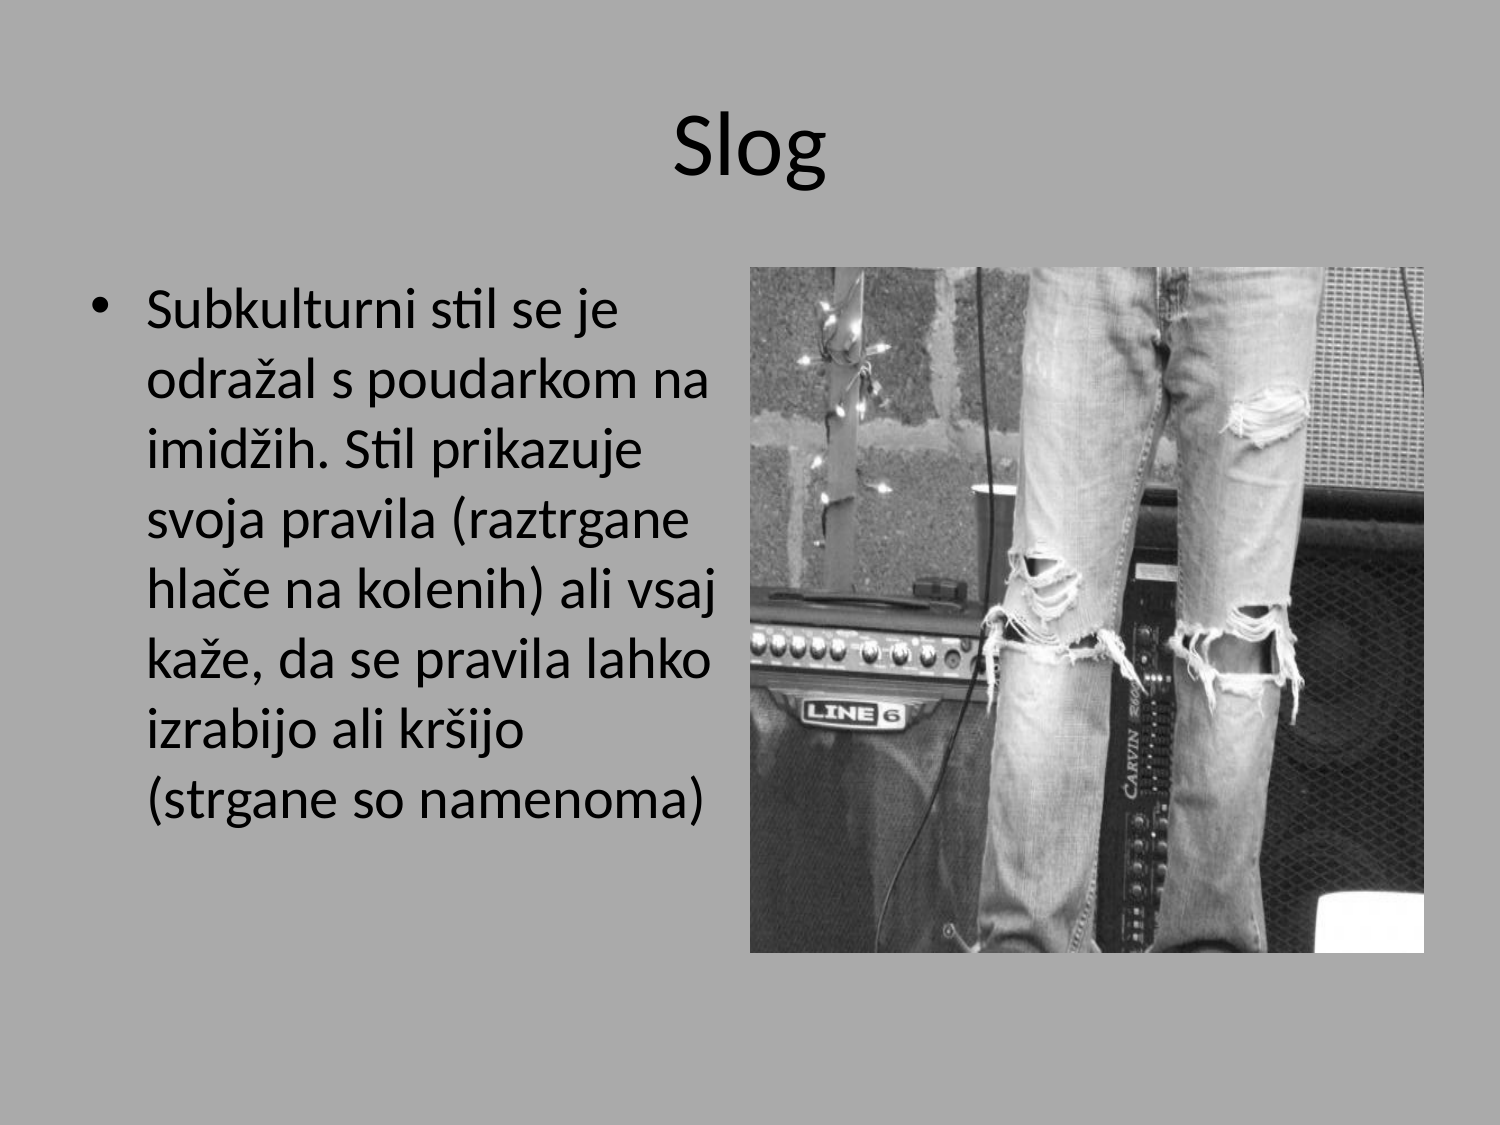

# Slog
Subkulturni stil se je odražal s poudarkom na imidžih. Stil prikazuje svoja pravila (raztrgane hlače na kolenih) ali vsaj kaže, da se pravila lahko izrabijo ali kršijo (strgane so namenoma)